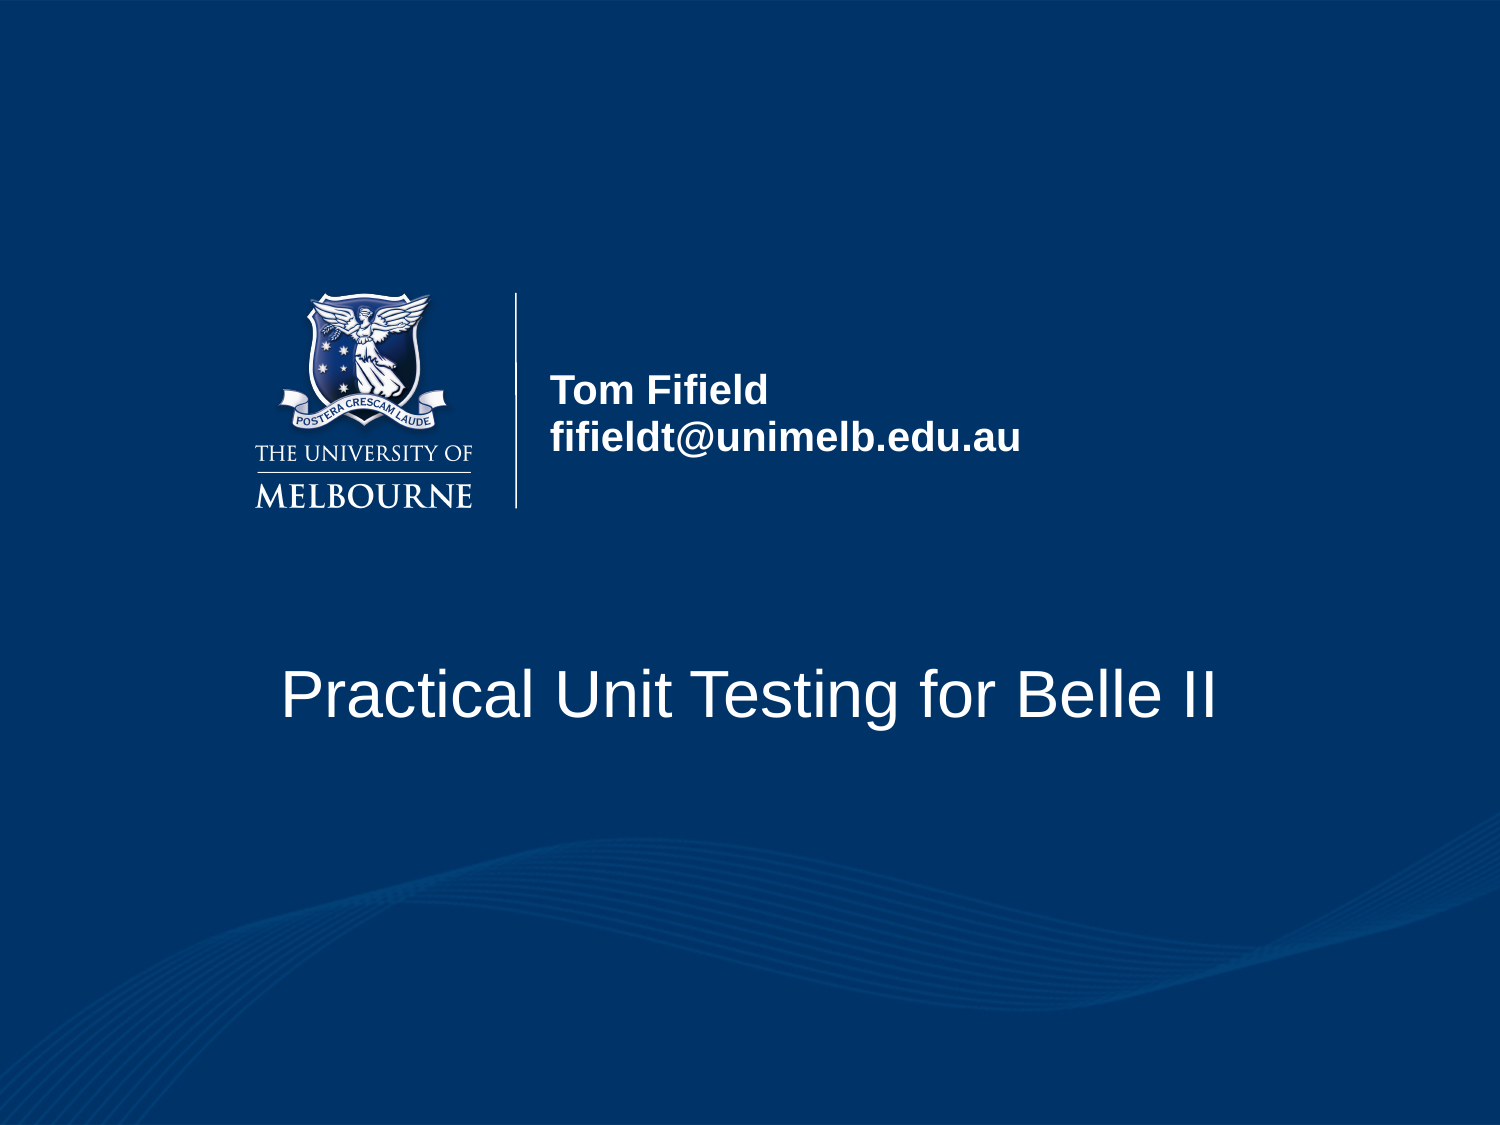

# Tom Fifield fifieldt@unimelb.edu.au
Practical Unit Testing for Belle II